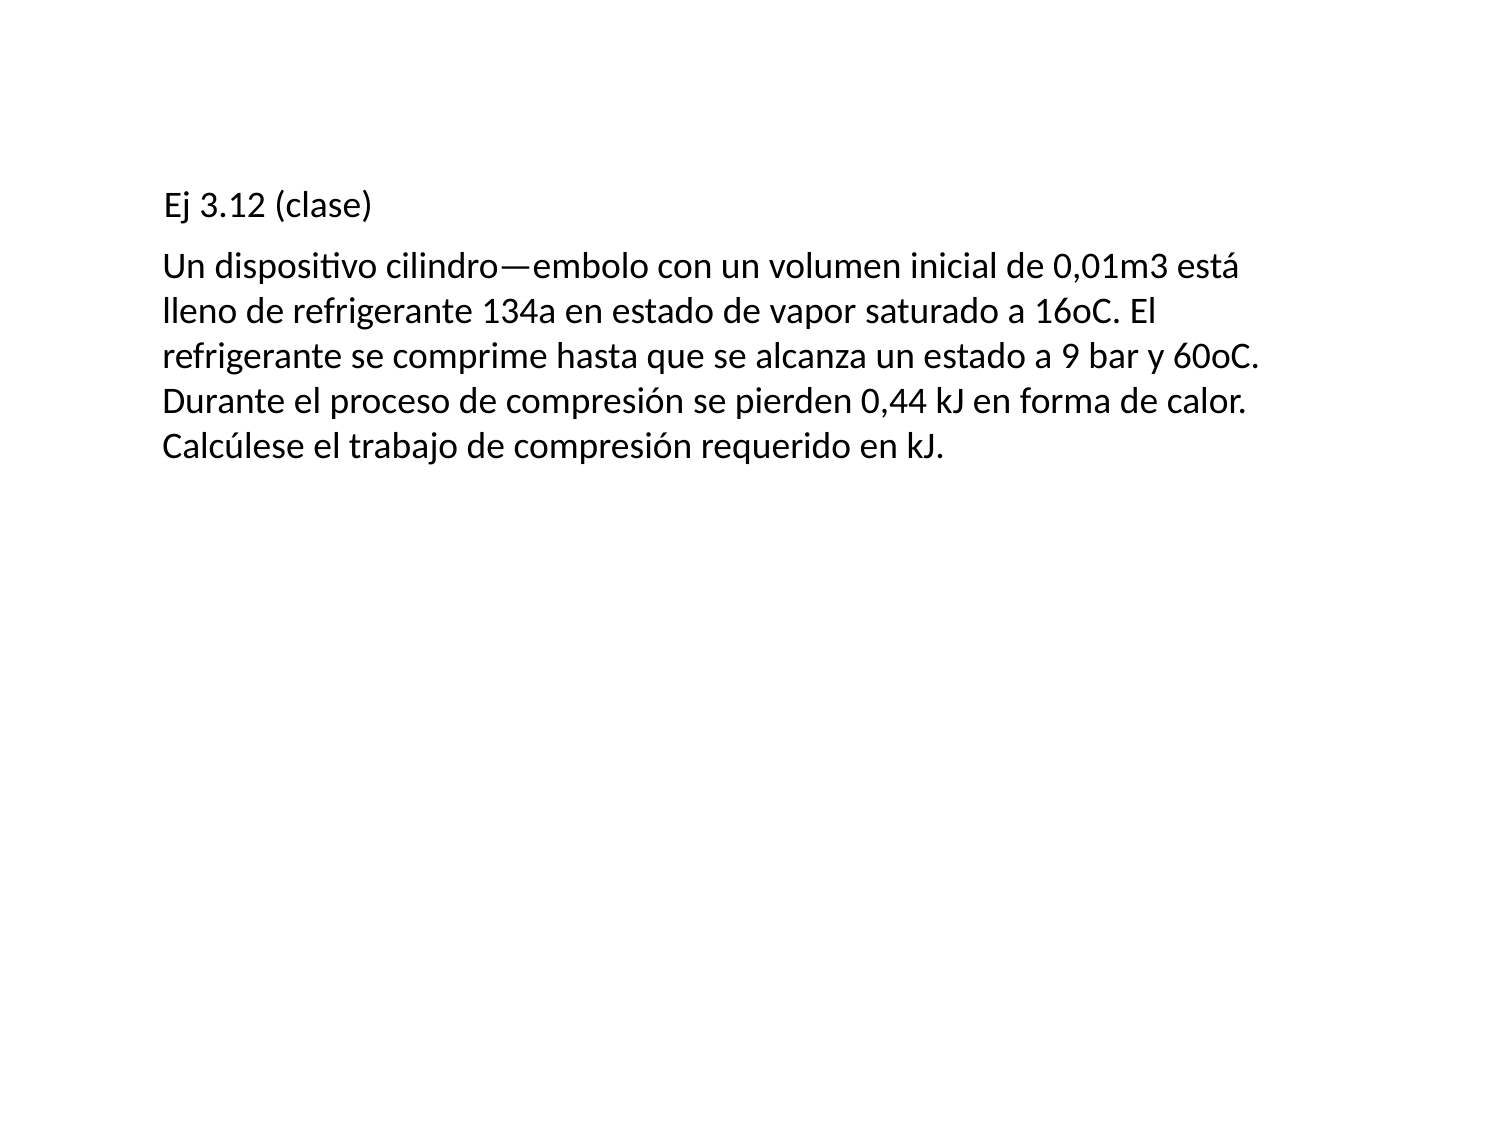

Ej 3.12 (clase)
Un dispositivo cilindro—embolo con un volumen inicial de 0,01m3 está lleno de refrigerante 134a en estado de vapor saturado a 16oC. El refrigerante se comprime hasta que se alcanza un estado a 9 bar y 60oC. Durante el proceso de compresión se pierden 0,44 kJ en forma de calor. Calcúlese el trabajo de compresión requerido en kJ.